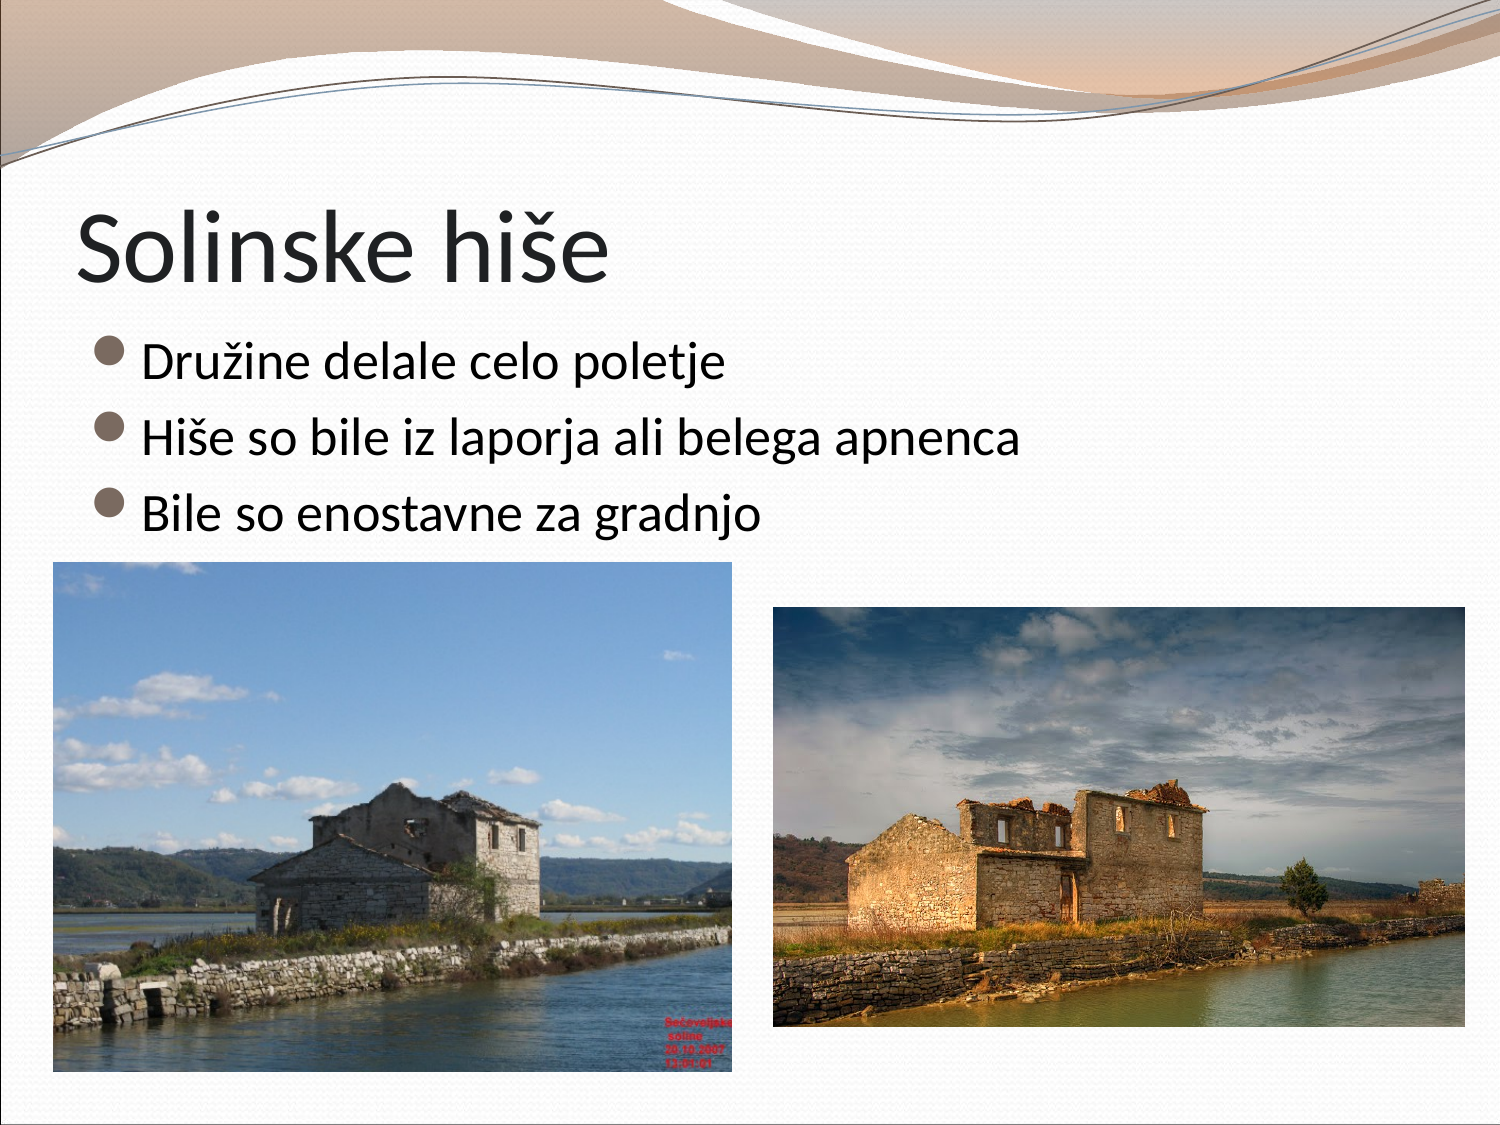

# Solinske hiše
Družine delale celo poletje
Hiše so bile iz laporja ali belega apnenca
Bile so enostavne za gradnjo